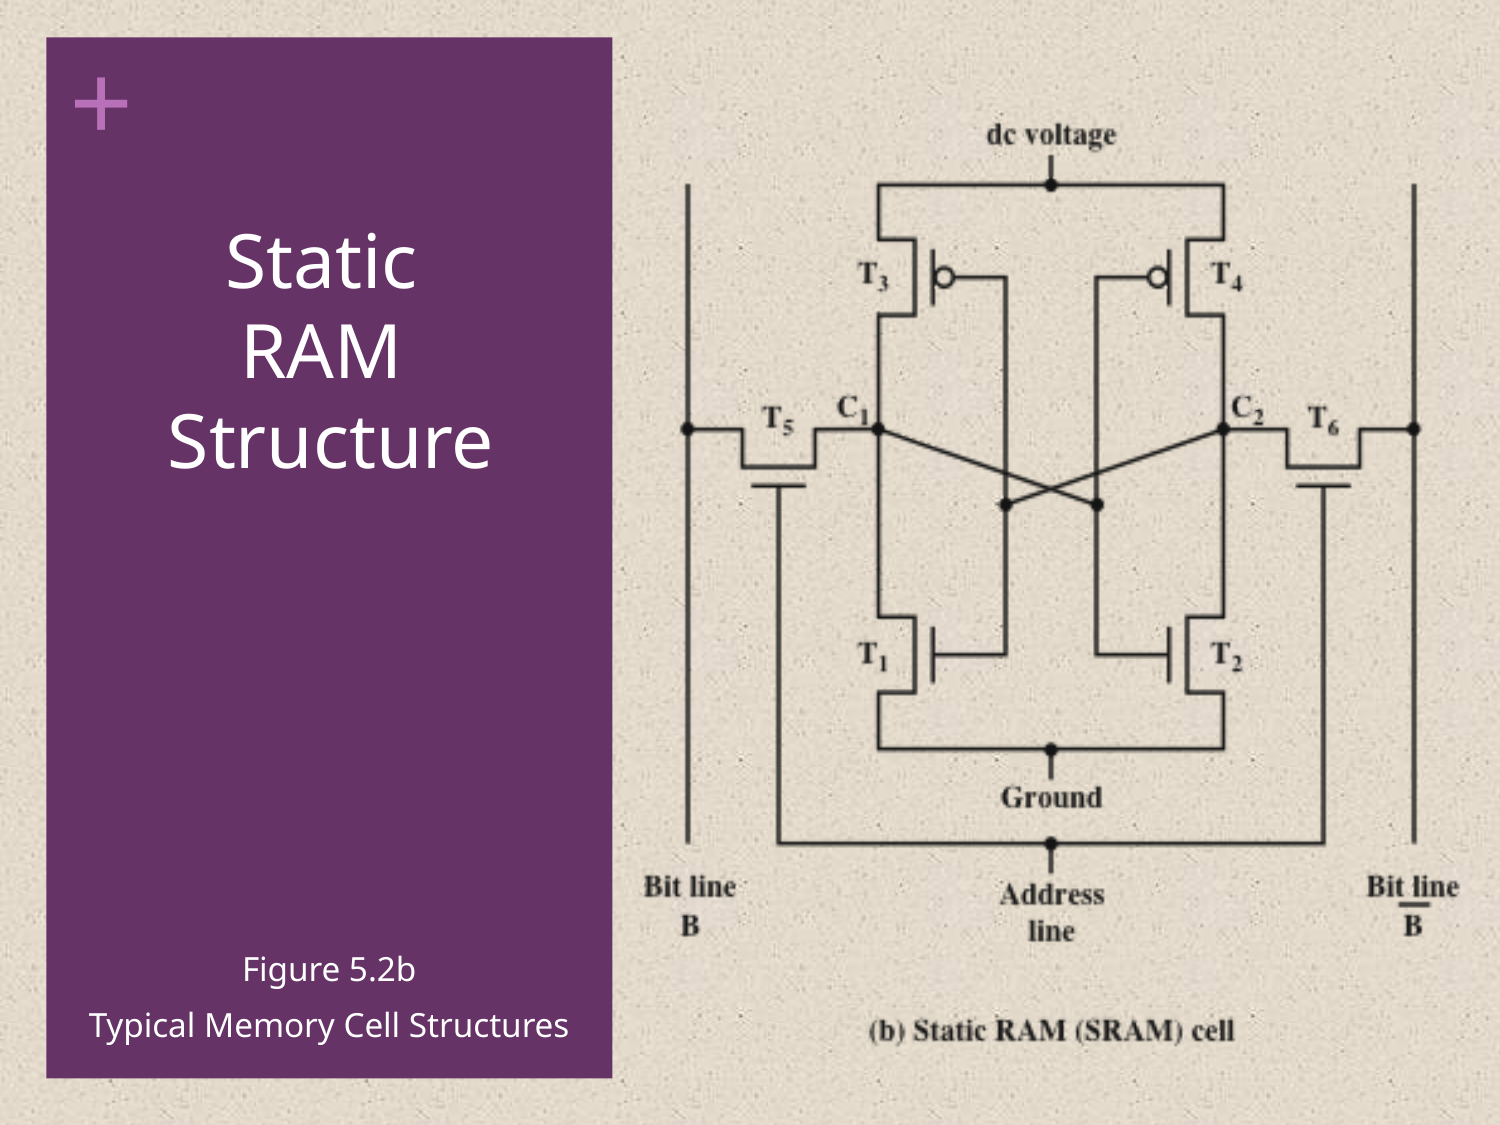

# Static RAM Structure
Figure 5.2b
Typical Memory Cell Structures